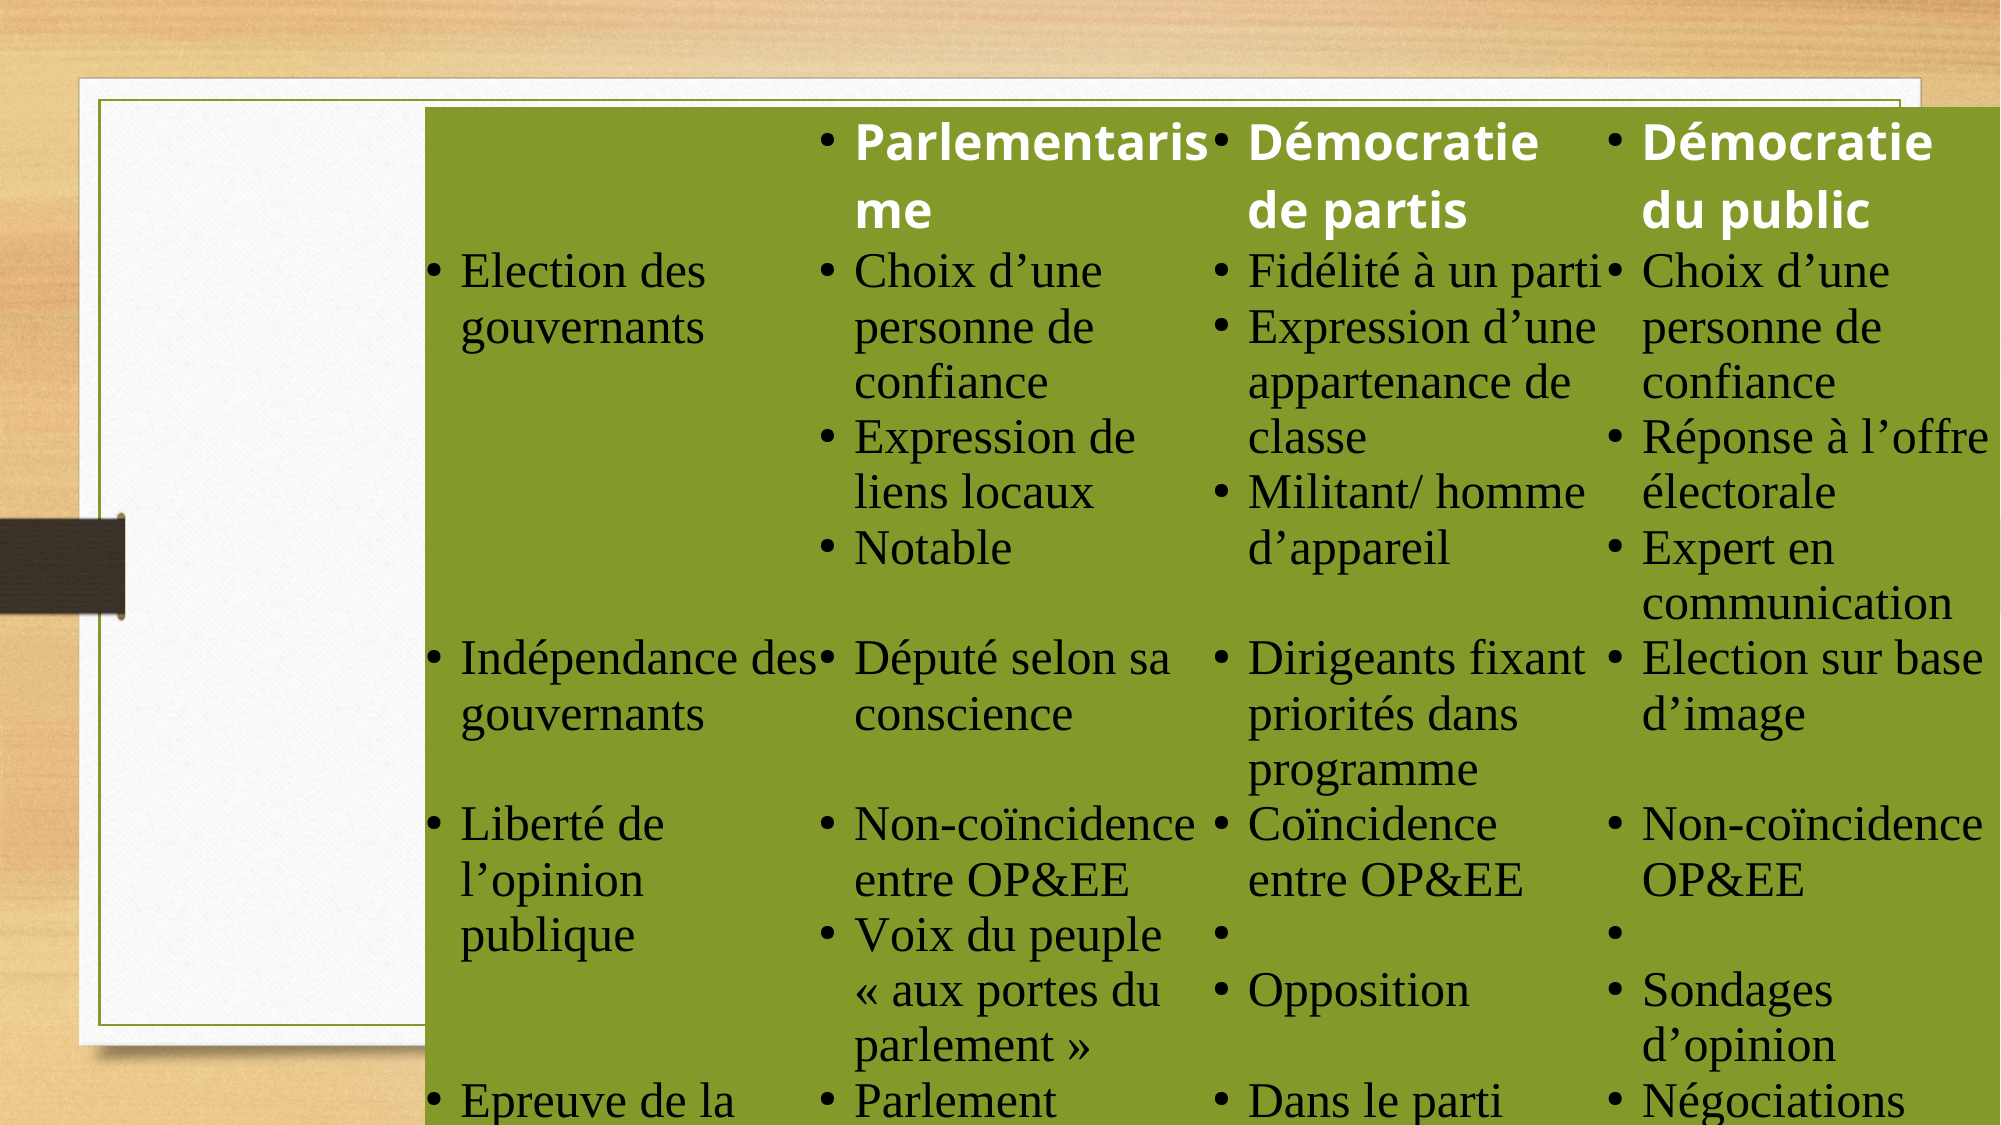

| | Parlementarisme | Démocratie de partis | Démocratie du public |
| --- | --- | --- | --- |
| Election des gouvernants | Choix d’une personne de confiance Expression de liens locaux Notable | Fidélité à un parti Expression d’une appartenance de classe Militant/ homme d’appareil | Choix d’une personne de confiance Réponse à l’offre électorale Expert en communication |
| Indépendance des gouvernants | Député selon sa conscience | Dirigeants fixant priorités dans programme | Election sur base d’image |
| Liberté de l’opinion publique | Non-coïncidence entre OP&EE Voix du peuple « aux portes du parlement » | Coïncidence entre OP&EE Opposition | Non-coïncidence OP&EE Sondages d’opinion |
| Epreuve de la discussion | Parlement | Dans le parti Entre partis Néo-corporatisme | Négociations entre groupes d’intérêts et gouvernement Discussion dans les médias/électeur flottant |